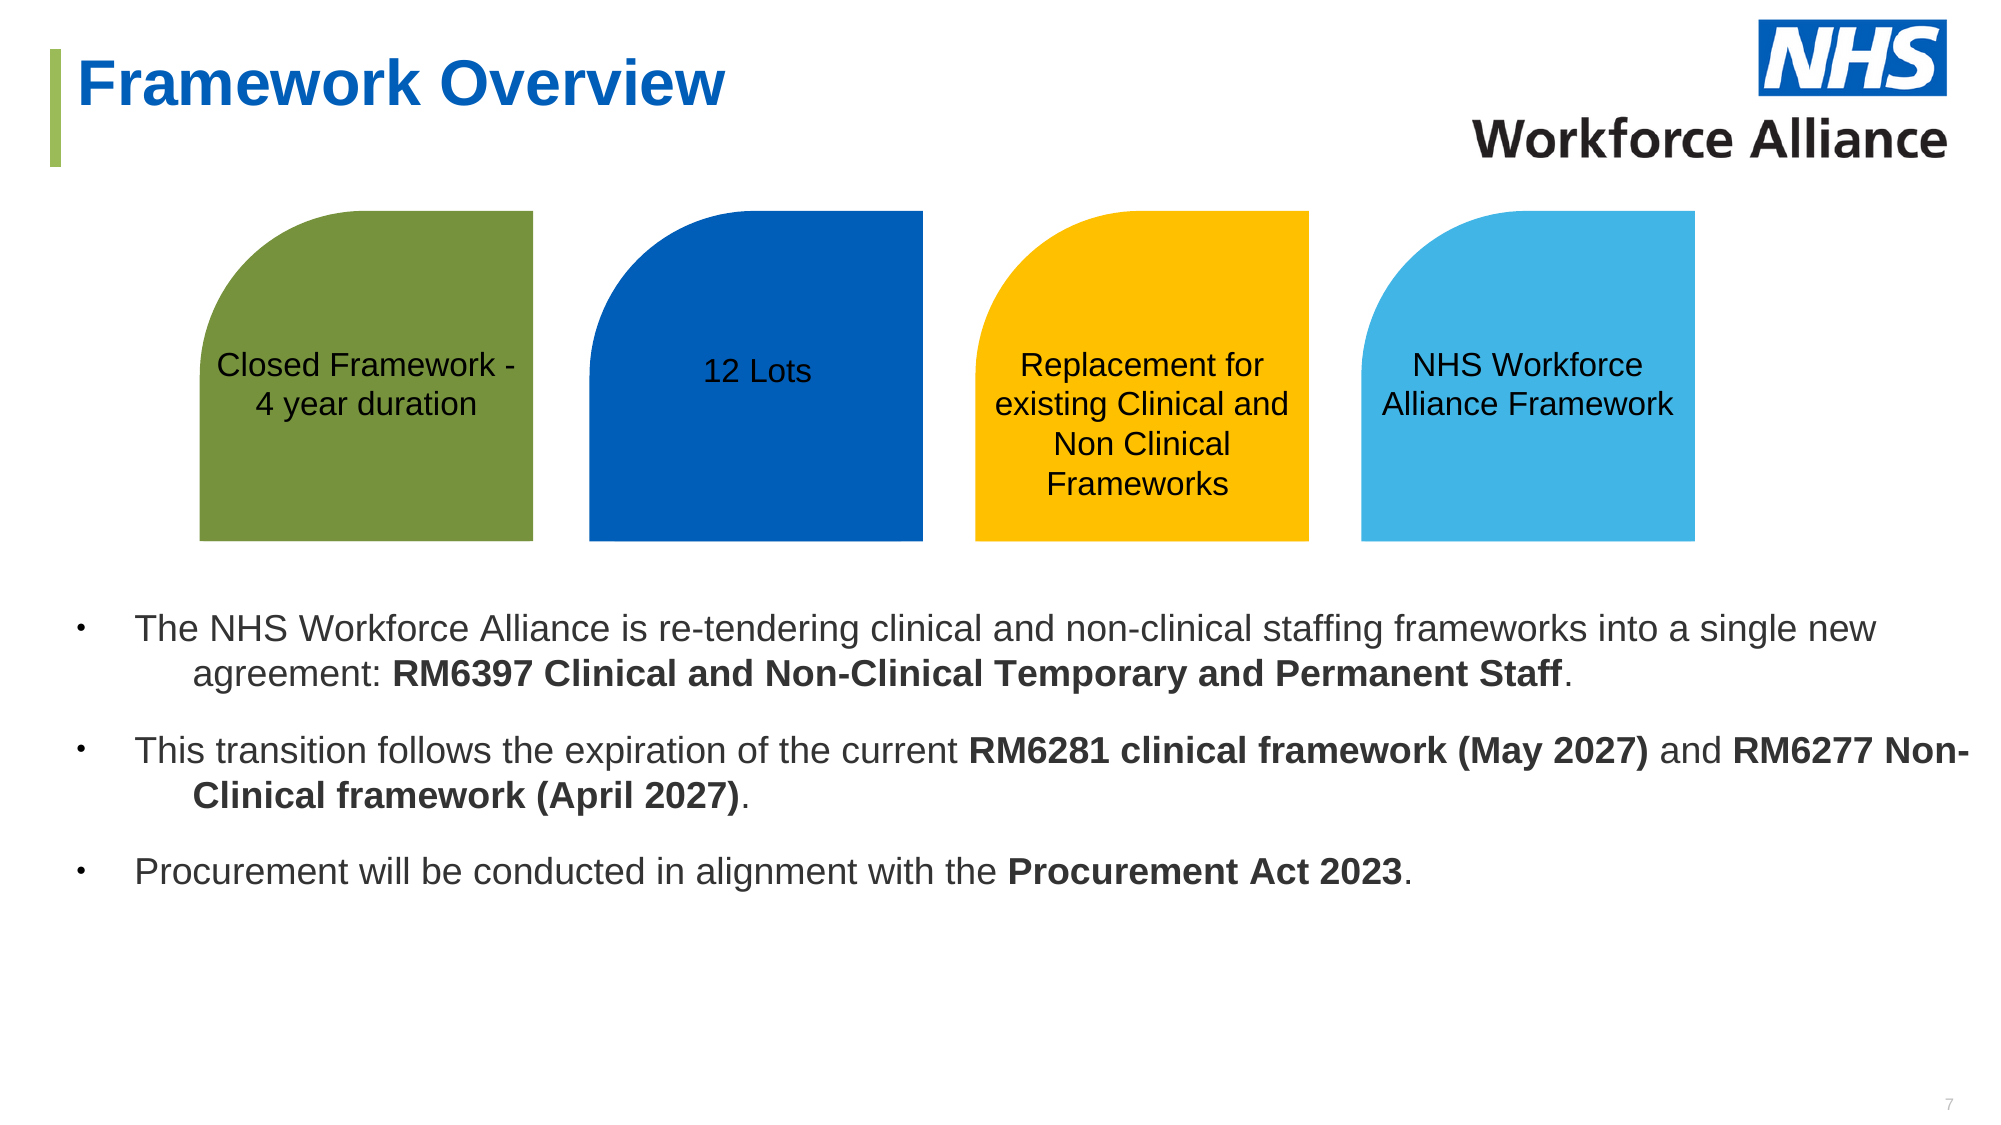

Framework Overview
Closed Framework - 4 year duration
12 Lots
Replacement for existing Clinical and Non Clinical Frameworks
NHS Workforce Alliance Framework
The NHS Workforce Alliance is re-tendering clinical and non-clinical staffing frameworks into a single new agreement: RM6397 Clinical and Non-Clinical Temporary and Permanent Staff.
This transition follows the expiration of the current RM6281 clinical framework (May 2027) and RM6277 Non-Clinical framework (April 2027).
Procurement will be conducted in alignment with the Procurement Act 2023.